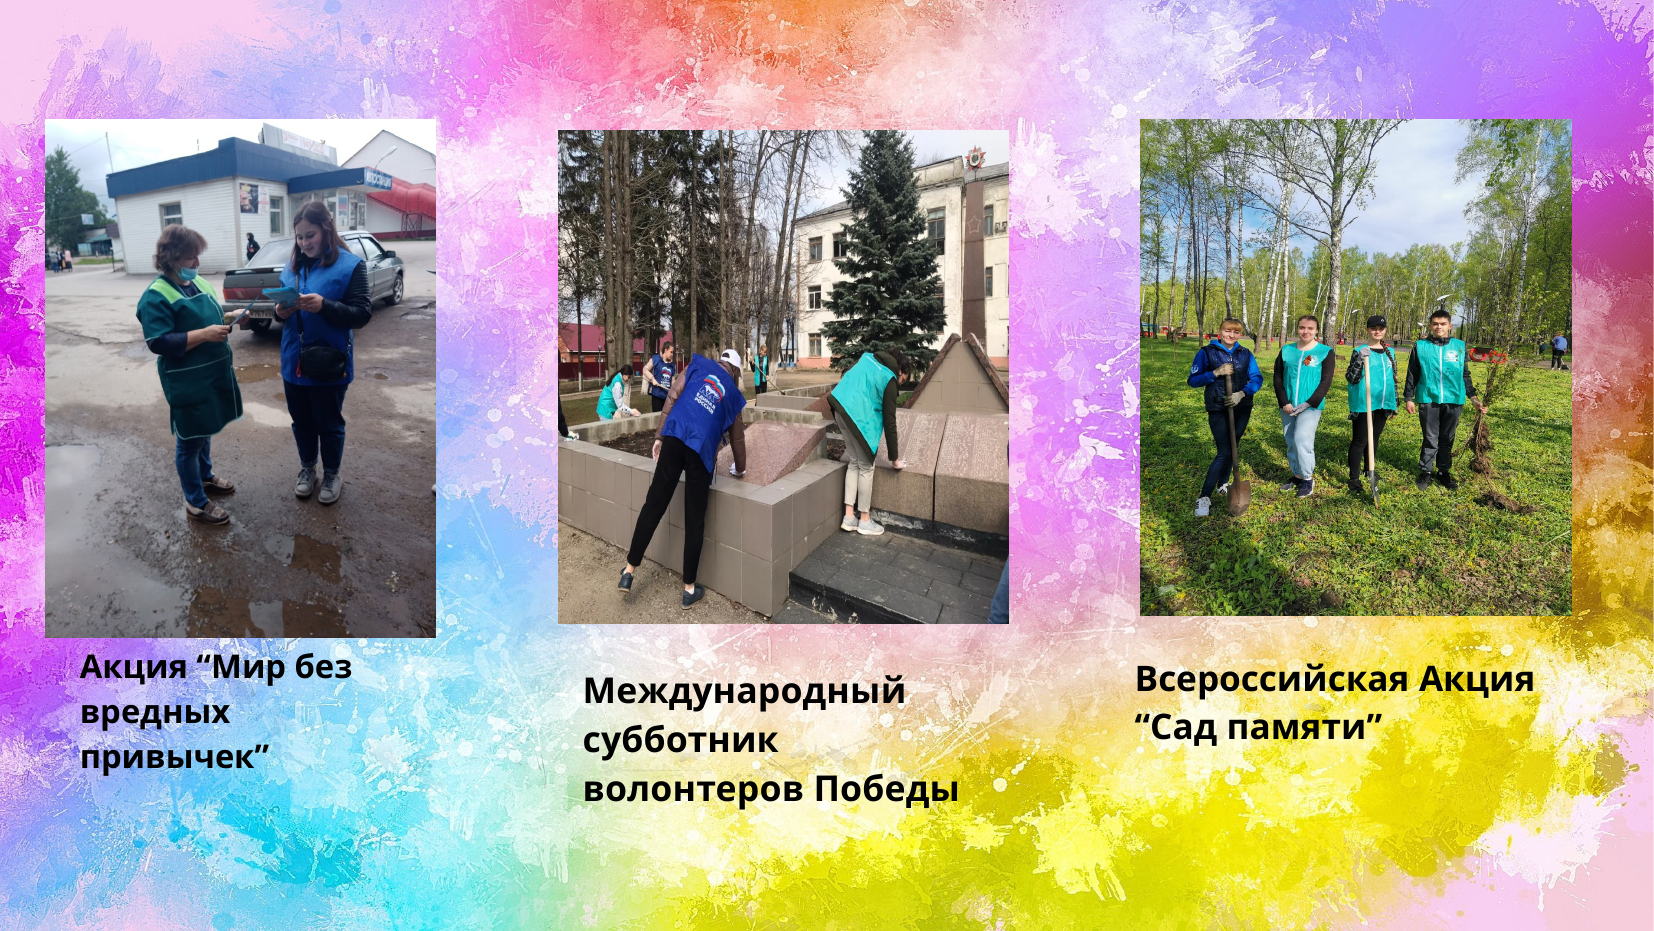

Всероссийская Акция “Сад памяти”
# Акция “Мир без вредных привычек”
Международный субботник волонтеров Победы